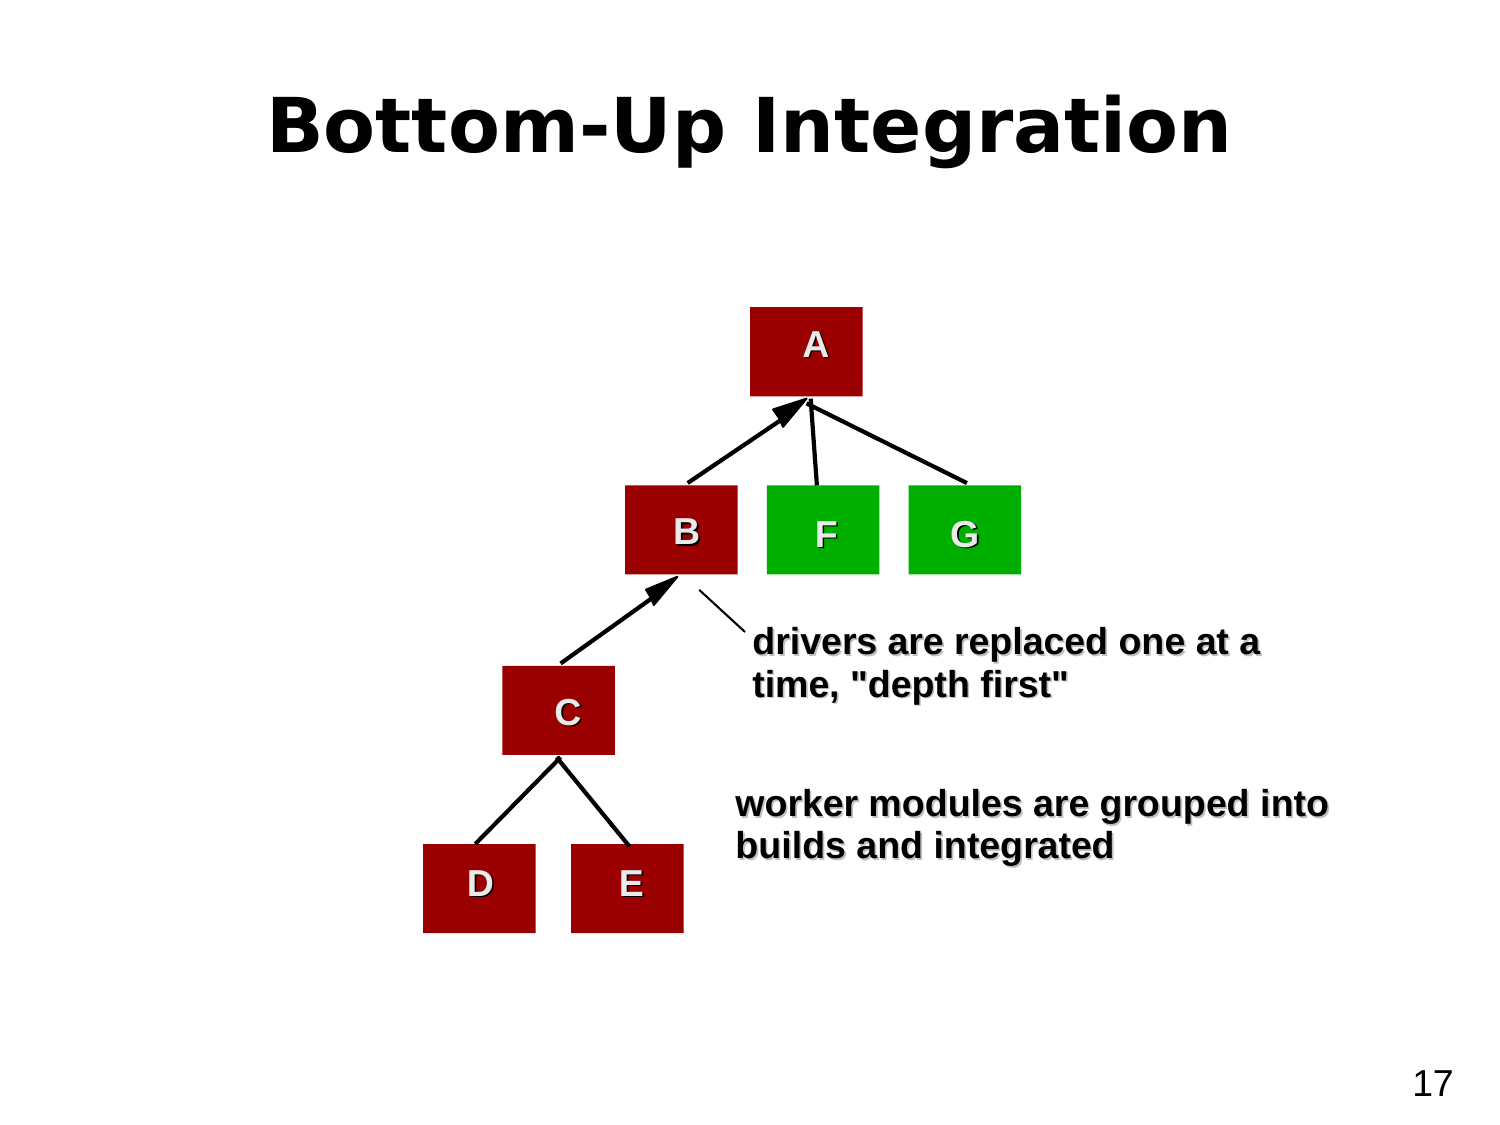

# Bottom-Up Integration
A
B
F
G
drivers are replaced one at a
time, "depth first"
C
worker modules are grouped into
builds and integrated
D
E